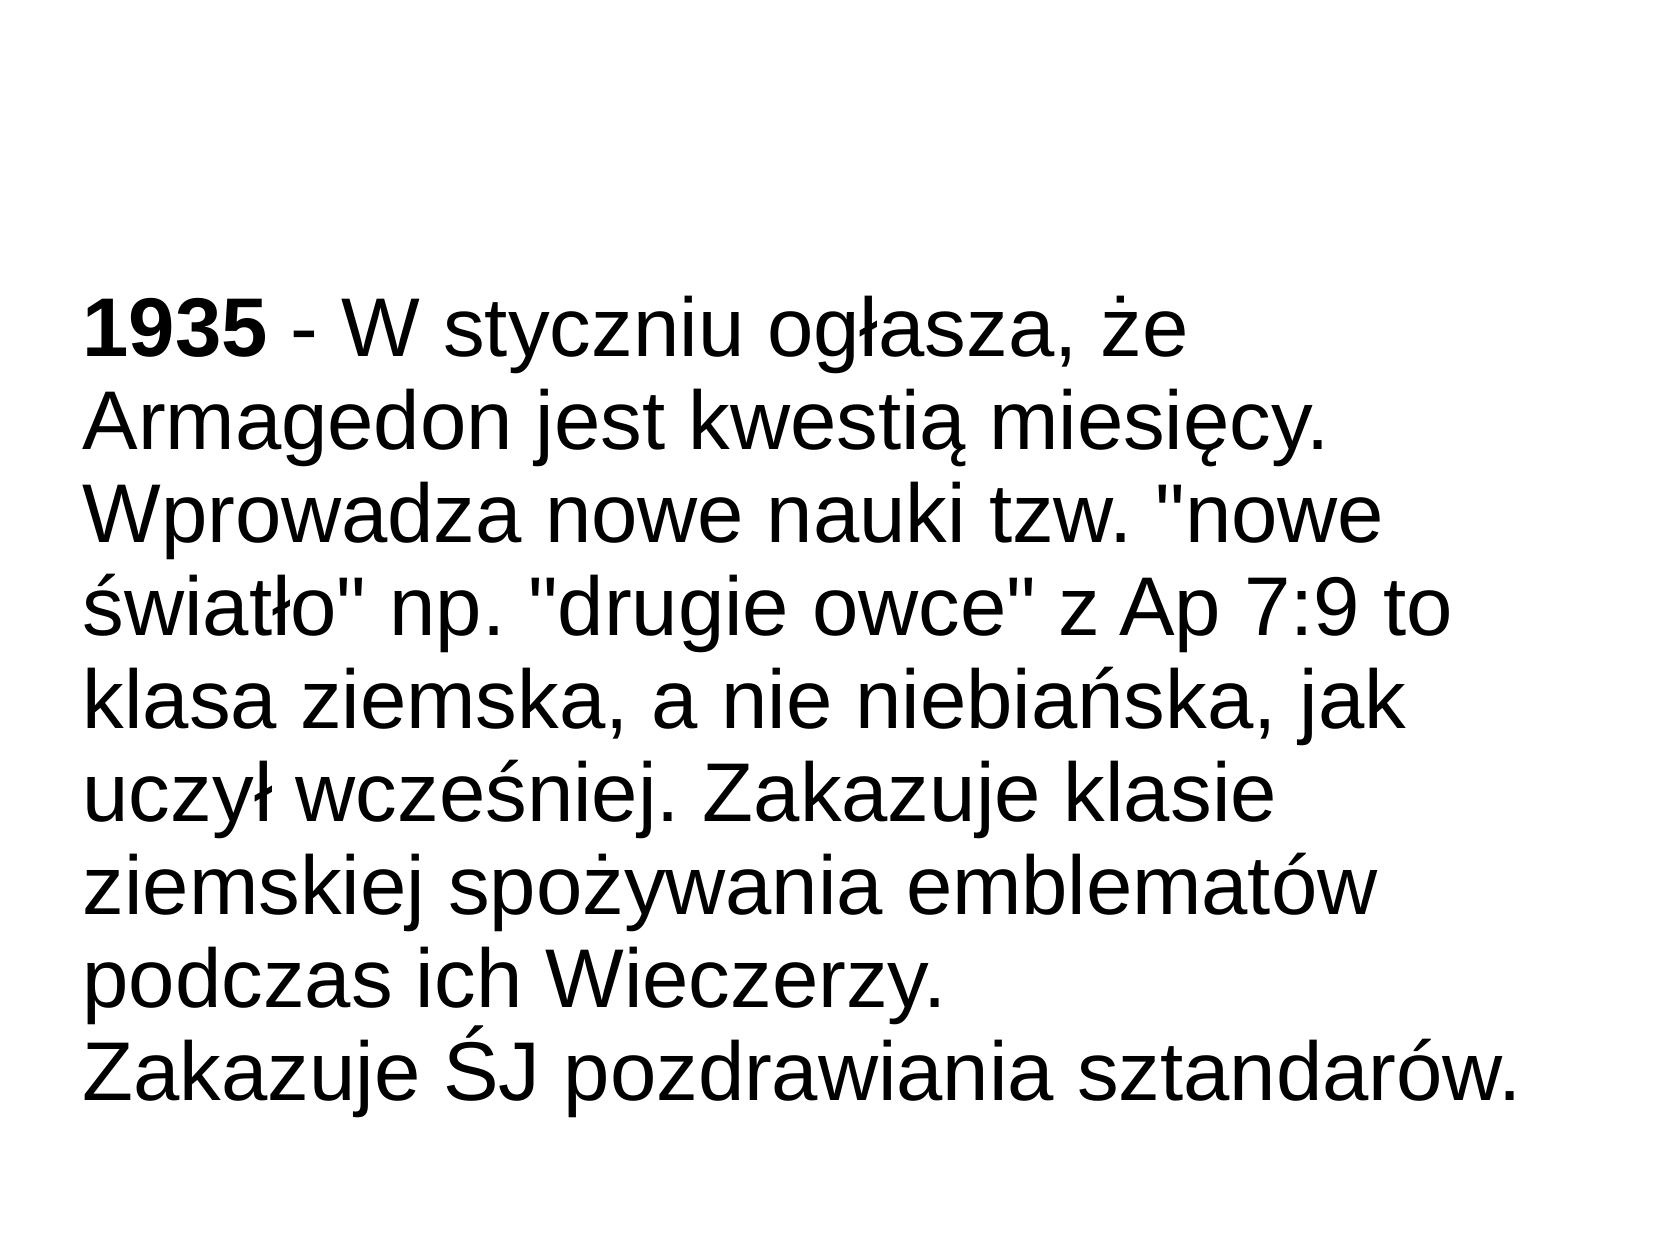

#
1935 - W styczniu ogłasza, że Armagedon jest kwestią miesięcy. Wprowadza nowe nauki tzw. "nowe światło" np. "drugie owce" z Ap 7:9 to klasa ziemska, a nie niebiańska, jak uczył wcześniej. Zakazuje klasie ziemskiej spożywania emblematów podczas ich Wieczerzy.
Zakazuje ŚJ pozdrawiania sztandarów.